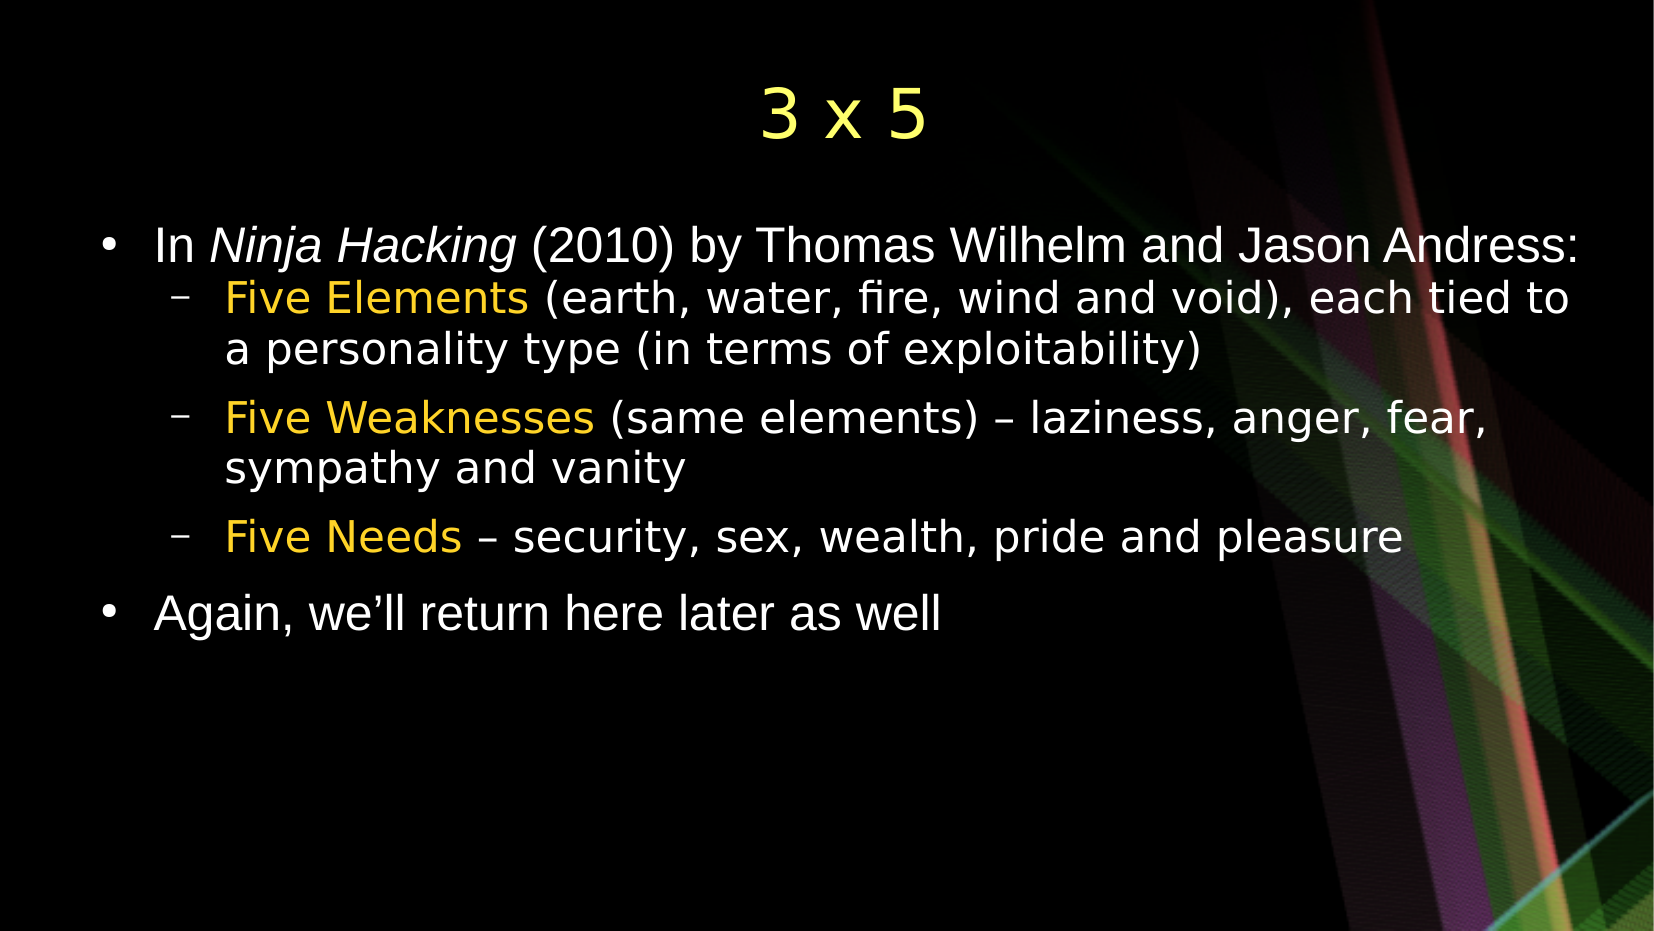

# 3 x 5
In Ninja Hacking (2010) by Thomas Wilhelm and Jason Andress:
Five Elements (earth, water, fire, wind and void), each tied to a personality type (in terms of exploitability)
Five Weaknesses (same elements) – laziness, anger, fear, sympathy and vanity
Five Needs – security, sex, wealth, pride and pleasure
Again, we’ll return here later as well